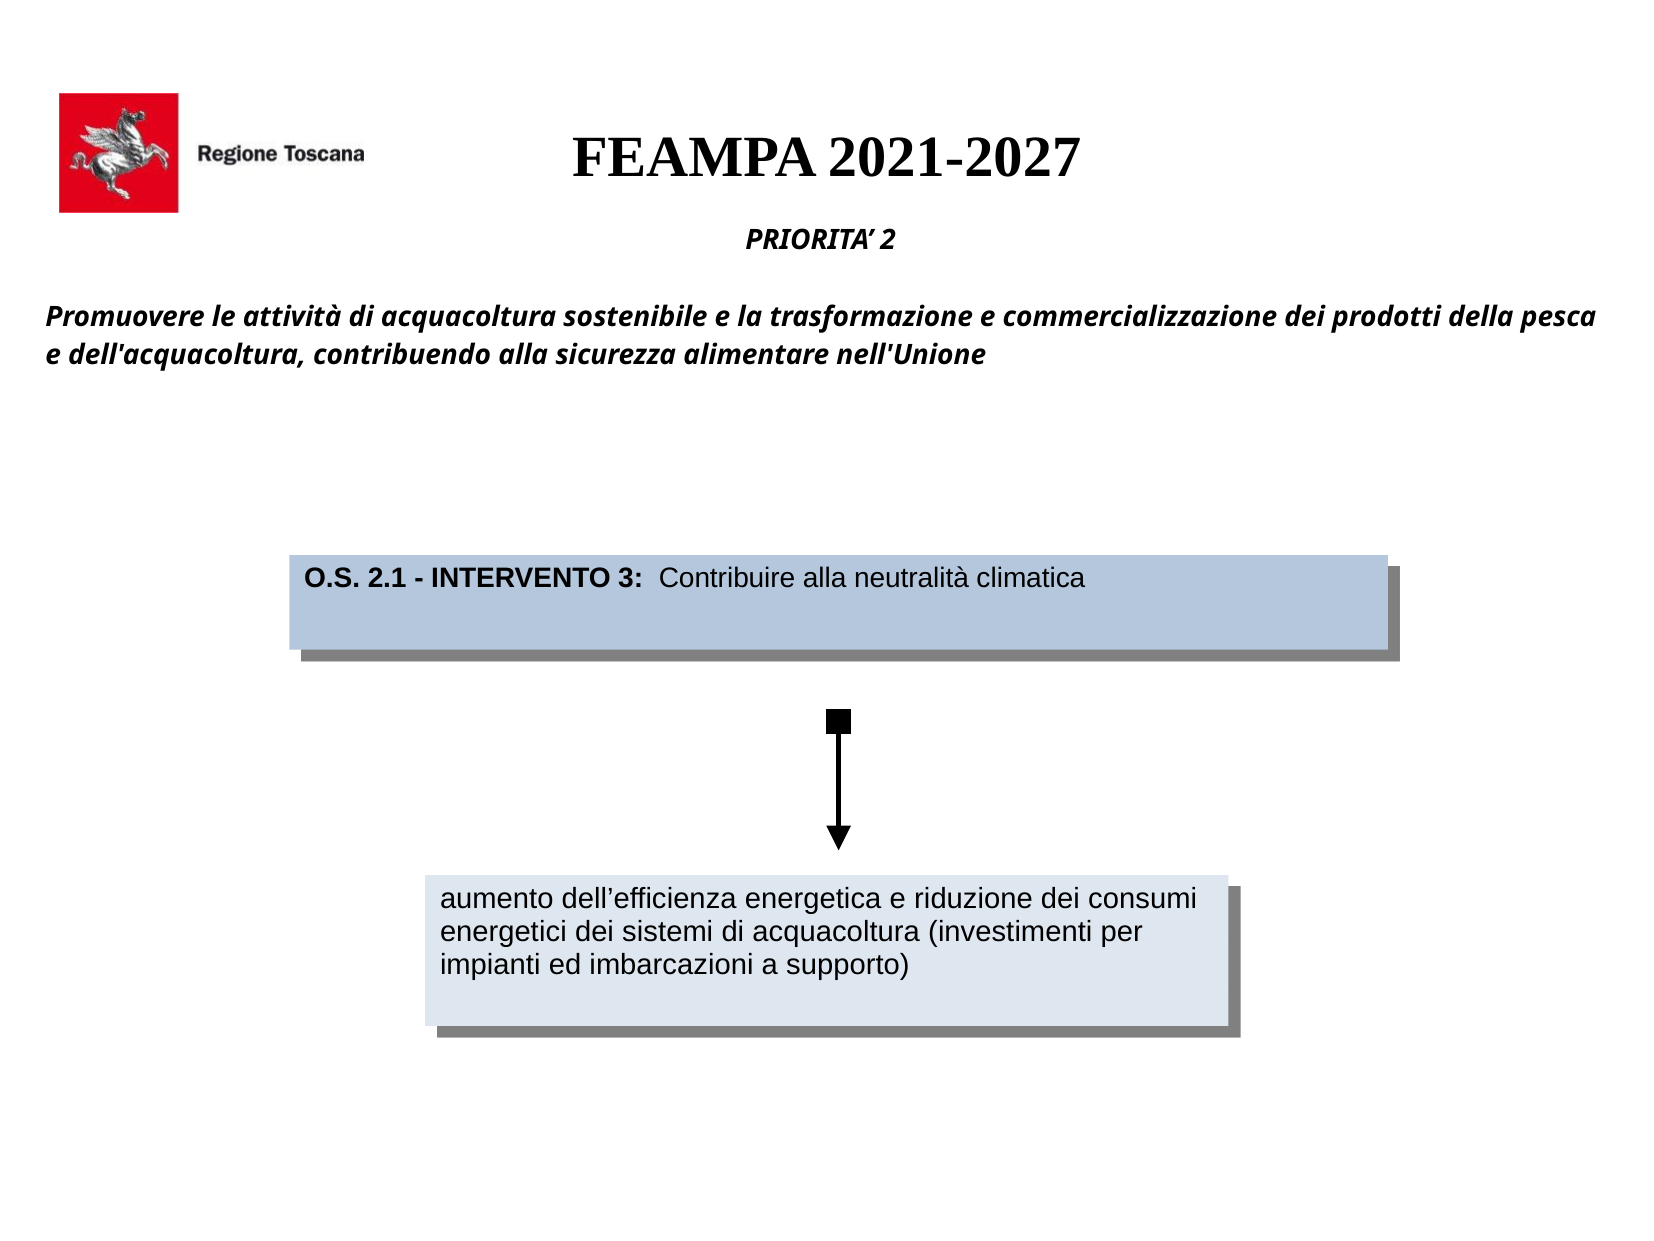

# FEAMPA 2021-2027
PRIORITA’ 2
Promuovere le attività di acquacoltura sostenibile e la trasformazione e commercializzazione dei prodotti della pesca e dell'acquacoltura, contribuendo alla sicurezza alimentare nell'Unione
O.S. 2.1 - INTERVENTO 3: Contribuire alla neutralità climatica
aumento dell’efficienza energetica e riduzione dei consumi energetici dei sistemi di acquacoltura (investimenti per impianti ed imbarcazioni a supporto)